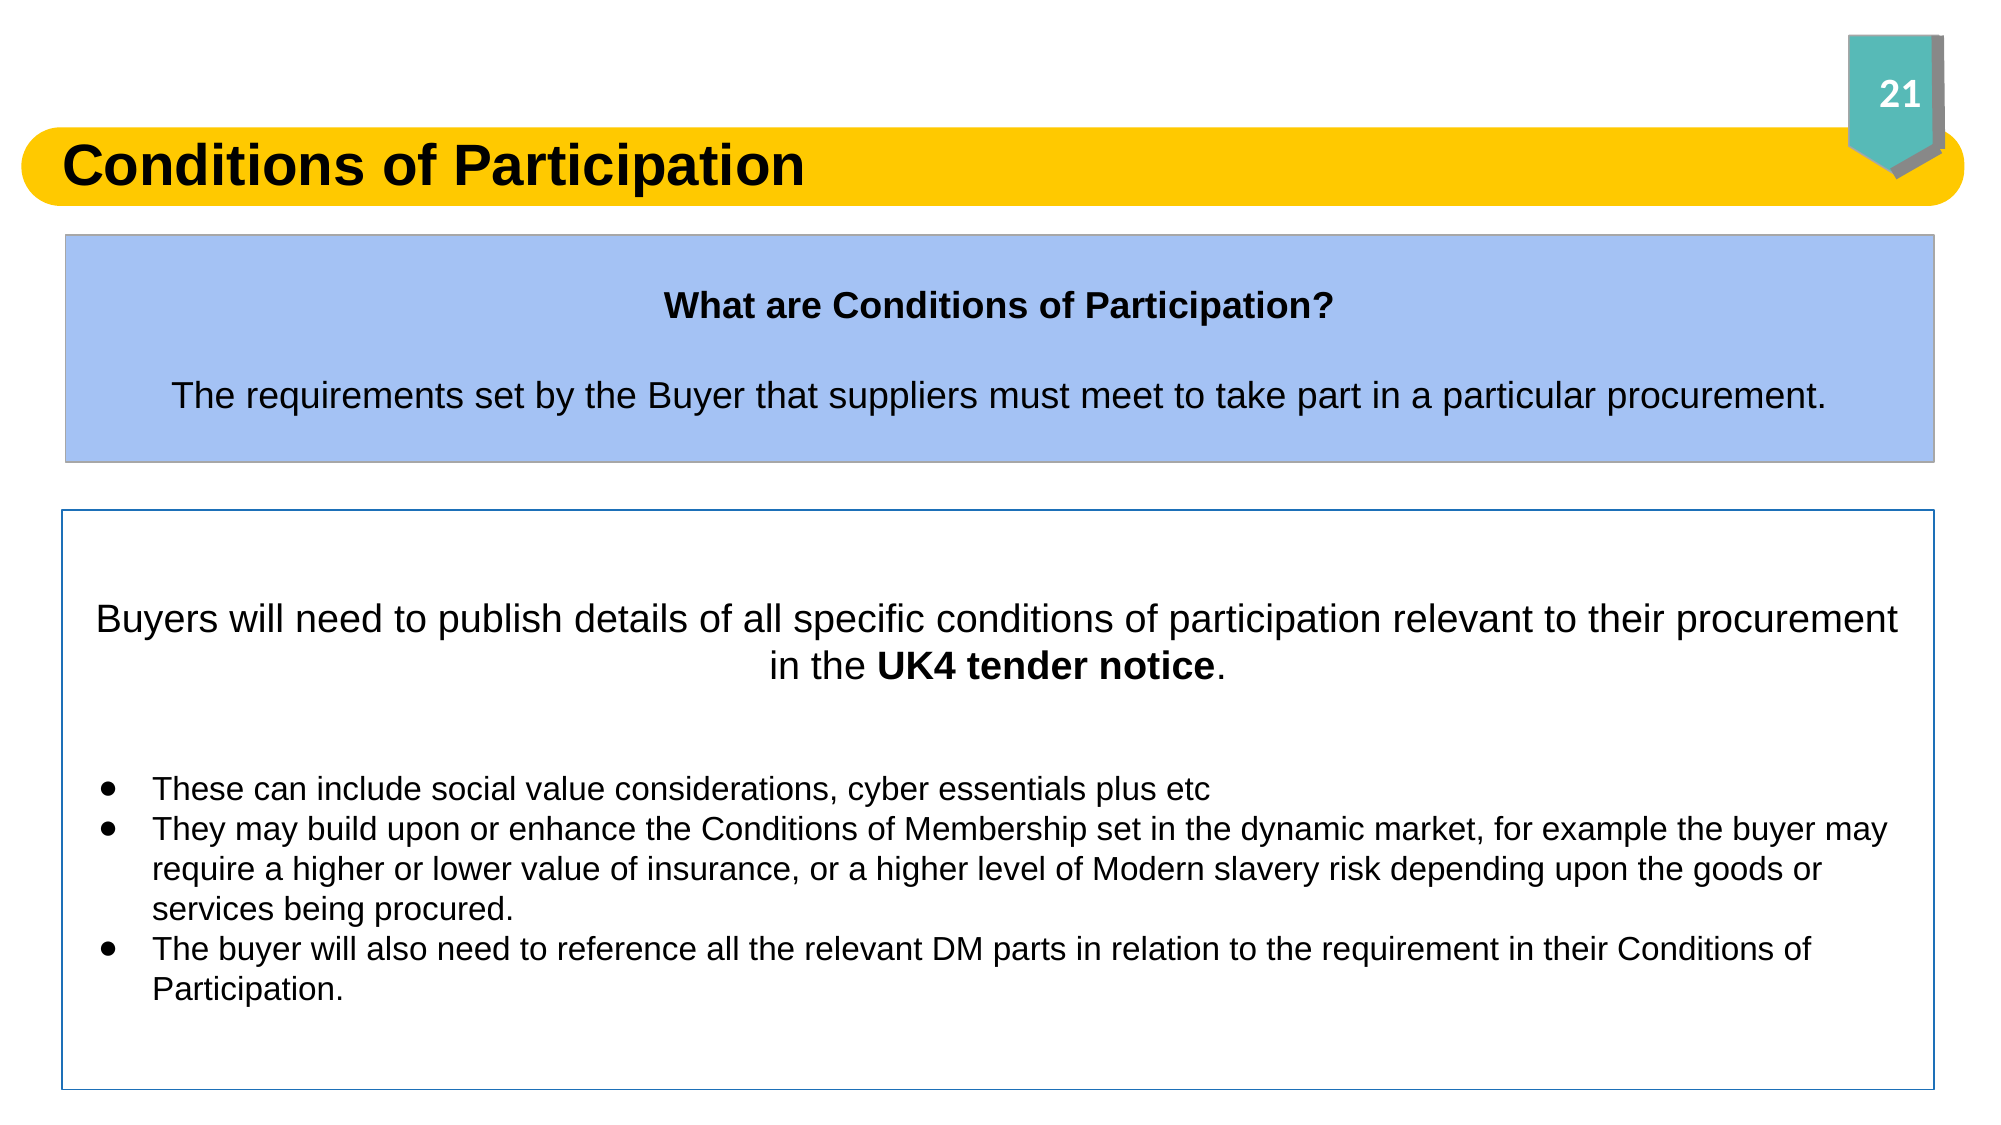

21
# Conditions of Participation
What are Conditions of Participation?
The requirements set by the Buyer that suppliers must meet to take part in a particular procurement.
Buyers will need to publish details of all specific conditions of participation relevant to their procurement in the UK4 tender notice.
These can include social value considerations, cyber essentials plus etc
They may build upon or enhance the Conditions of Membership set in the dynamic market, for example the buyer may require a higher or lower value of insurance, or a higher level of Modern slavery risk depending upon the goods or services being procured.
The buyer will also need to reference all the relevant DM parts in relation to the requirement in their Conditions of Participation.